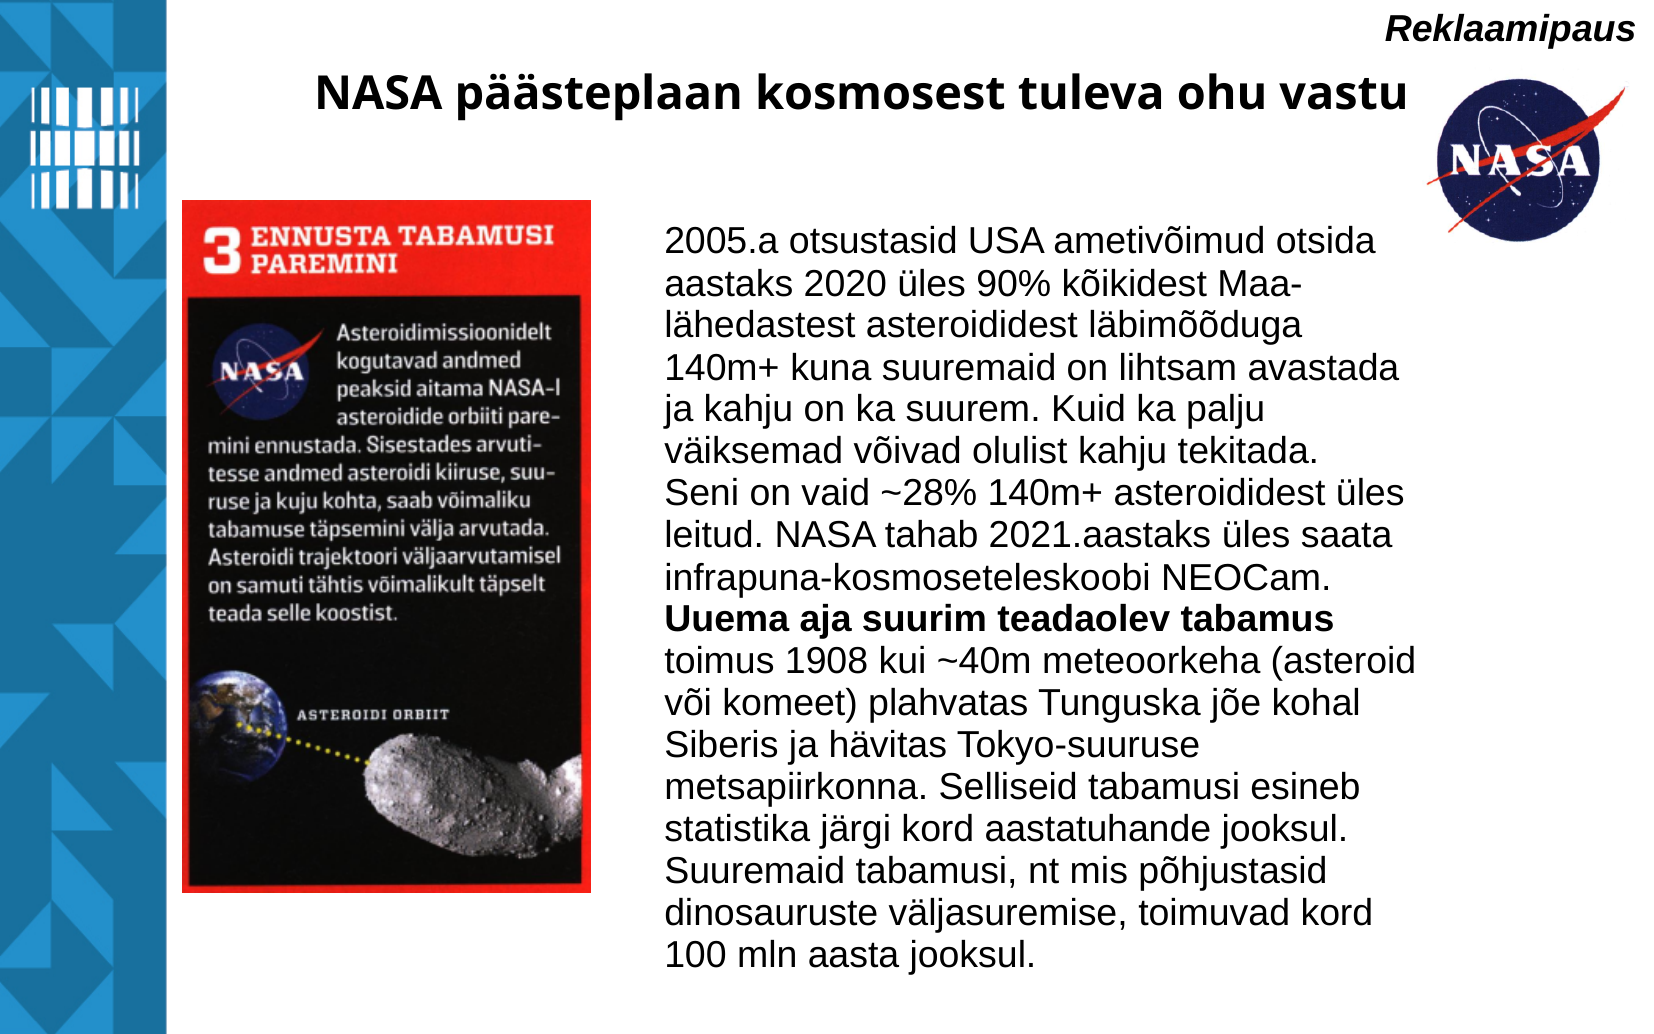

# NASA päästeplaan kosmosest tuleva ohu vastu
2005.a otsustasid USA ametivõimud otsida aastaks 2020 üles 90% kõikidest Maa-lähedastest asteroididest läbimõõduga 140m+ kuna suuremaid on lihtsam avastada ja kahju on ka suurem. Kuid ka palju väiksemad võivad olulist kahju tekitada.
Seni on vaid ~28% 140m+ asteroididest üles leitud. NASA tahab 2021.aastaks üles saata infrapuna-kosmoseteleskoobi NEOCam.
Uuema aja suurim teadaolev tabamus toimus 1908 kui ~40m meteoorkeha (asteroid või komeet) plahvatas Tunguska jõe kohal Siberis ja hävitas Tokyo-suuruse metsapiirkonna. Selliseid tabamusi esineb statistika järgi kord aastatuhande jooksul. Suuremaid tabamusi, nt mis põhjustasid dinosauruste väljasuremise, toimuvad kord 100 mln aasta jooksul.